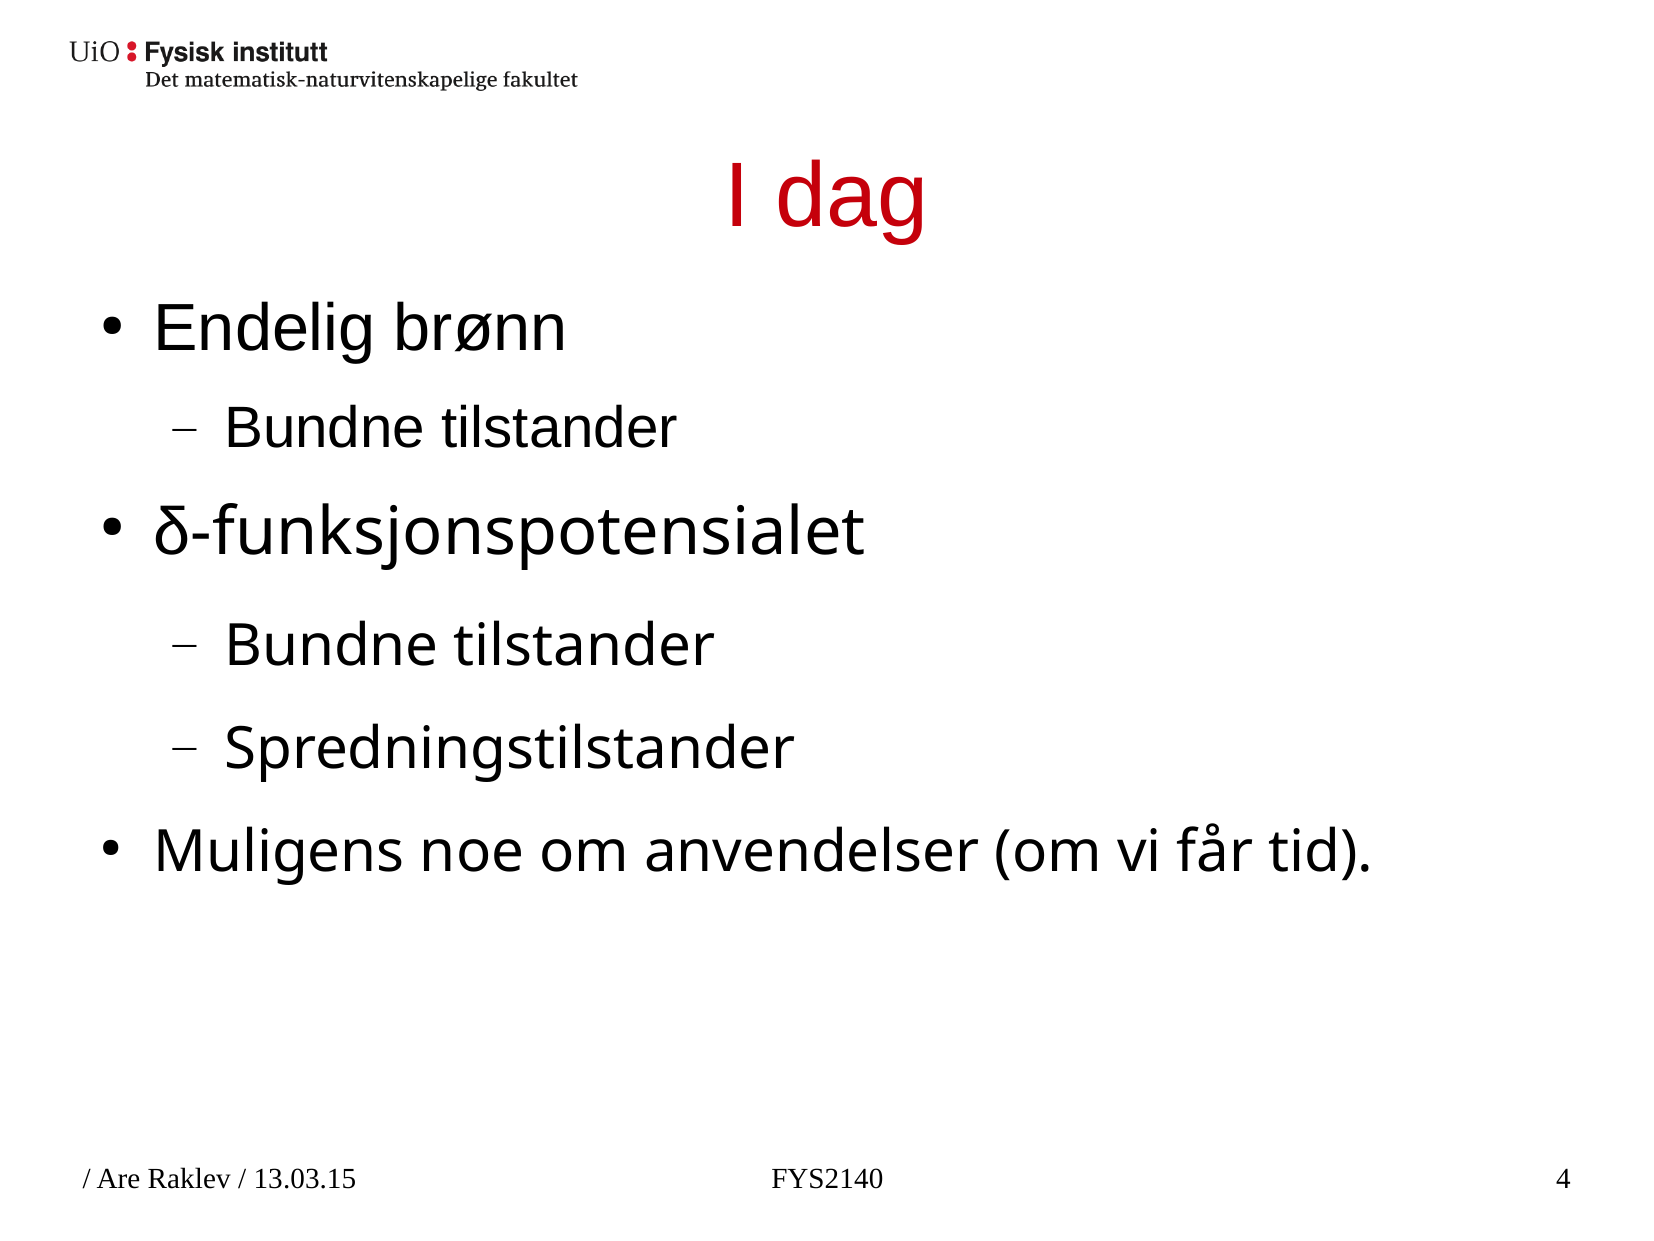

# I dag
Endelig brønn
Bundne tilstander
δ-funksjonspotensialet
Bundne tilstander
Spredningstilstander
Muligens noe om anvendelser (om vi får tid).
/ Are Raklev / 13.03.15
FYS2140
4